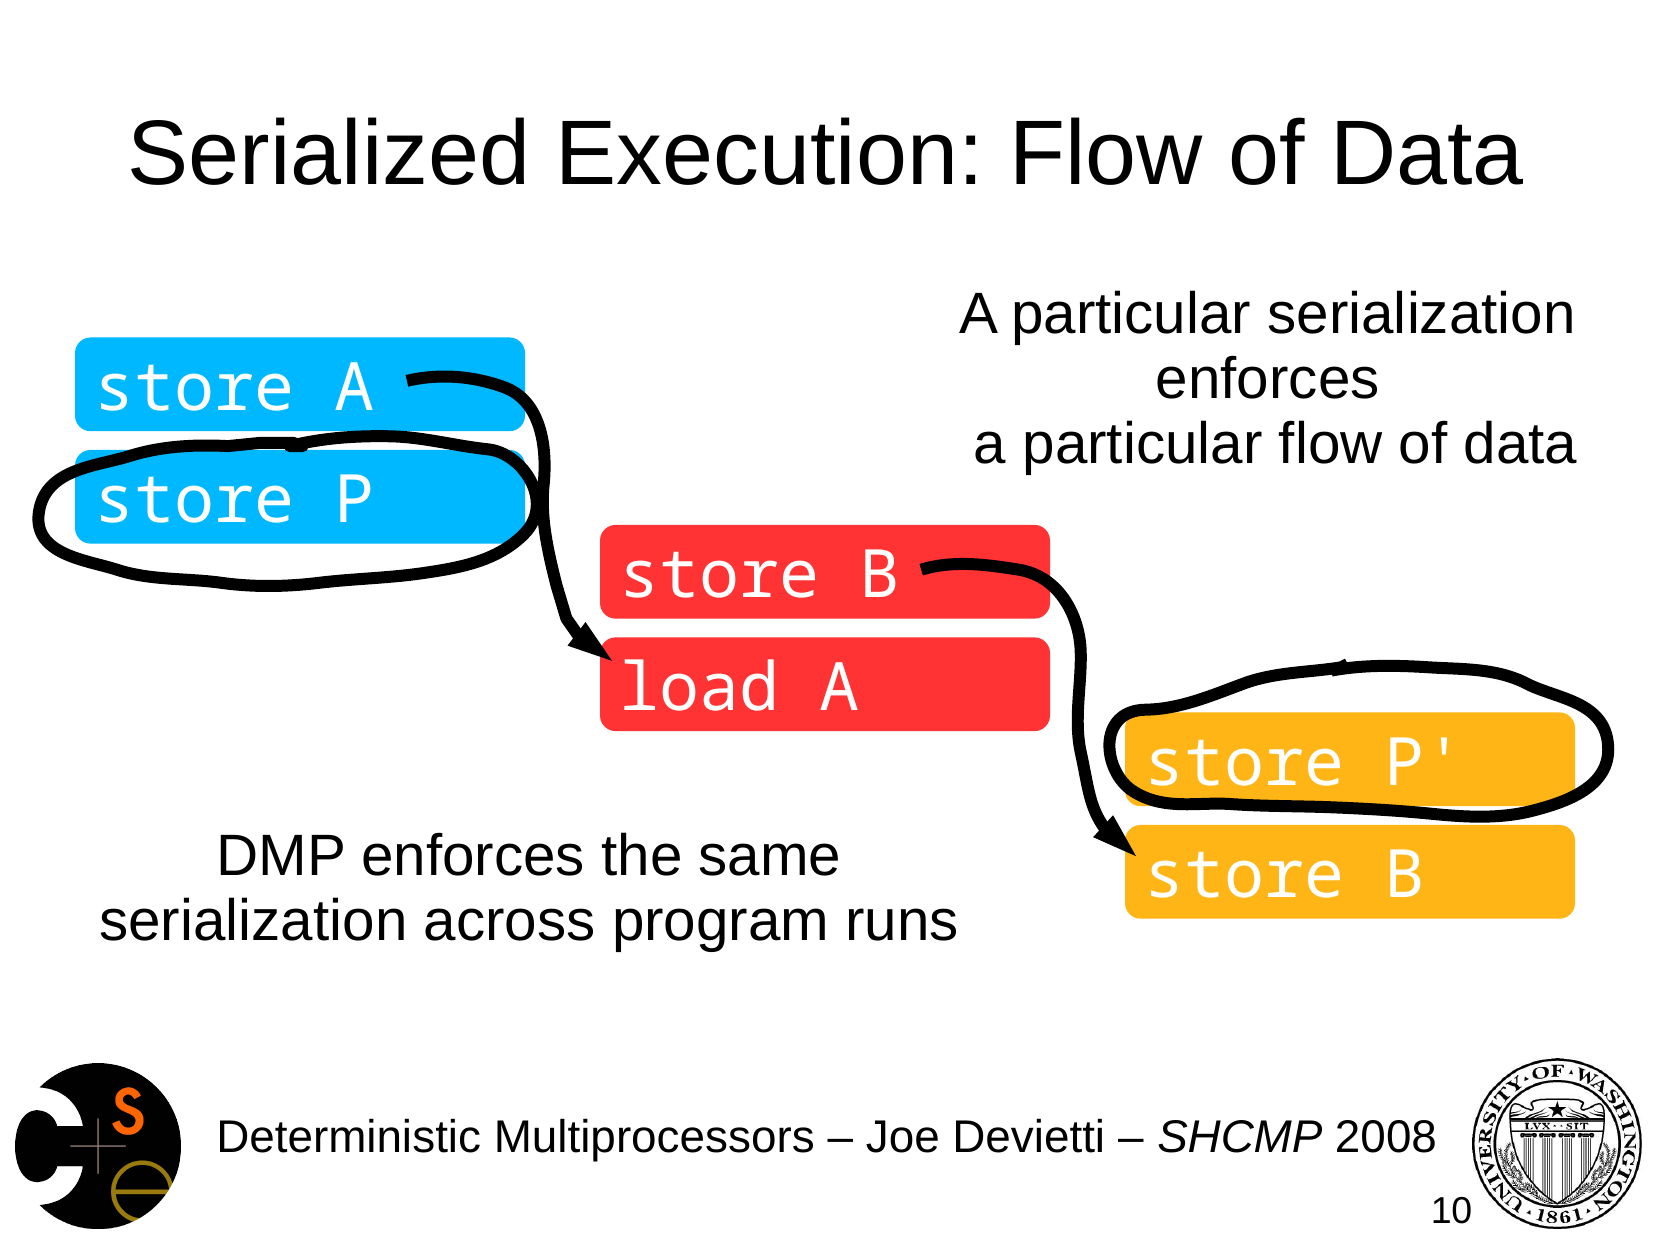

# Serialized Execution: Flow of Data
A particular serialization
enforces
a particular flow of data
store A
store P
store B
load A
store P'
DMP enforces the same
serialization across program runs
store B
10